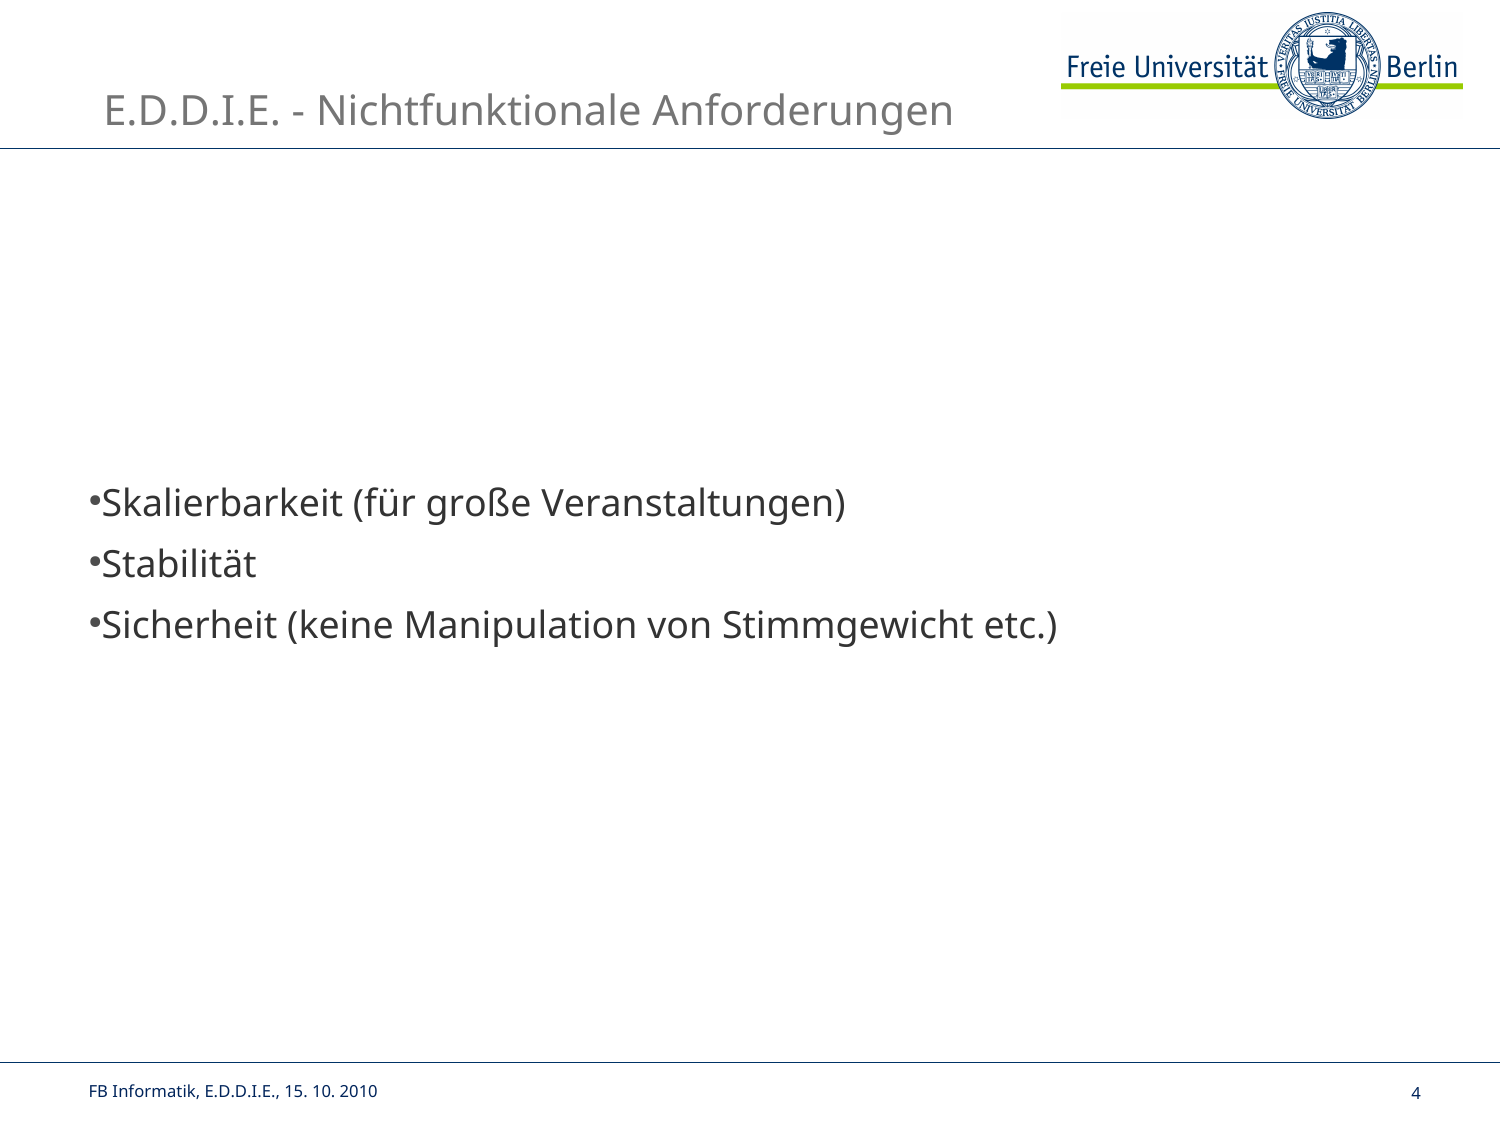

# E.D.D.I.E. - Nichtfunktionale Anforderungen
Skalierbarkeit (für große Veranstaltungen)
Stabilität
Sicherheit (keine Manipulation von Stimmgewicht etc.)
Freie Universität Berlin